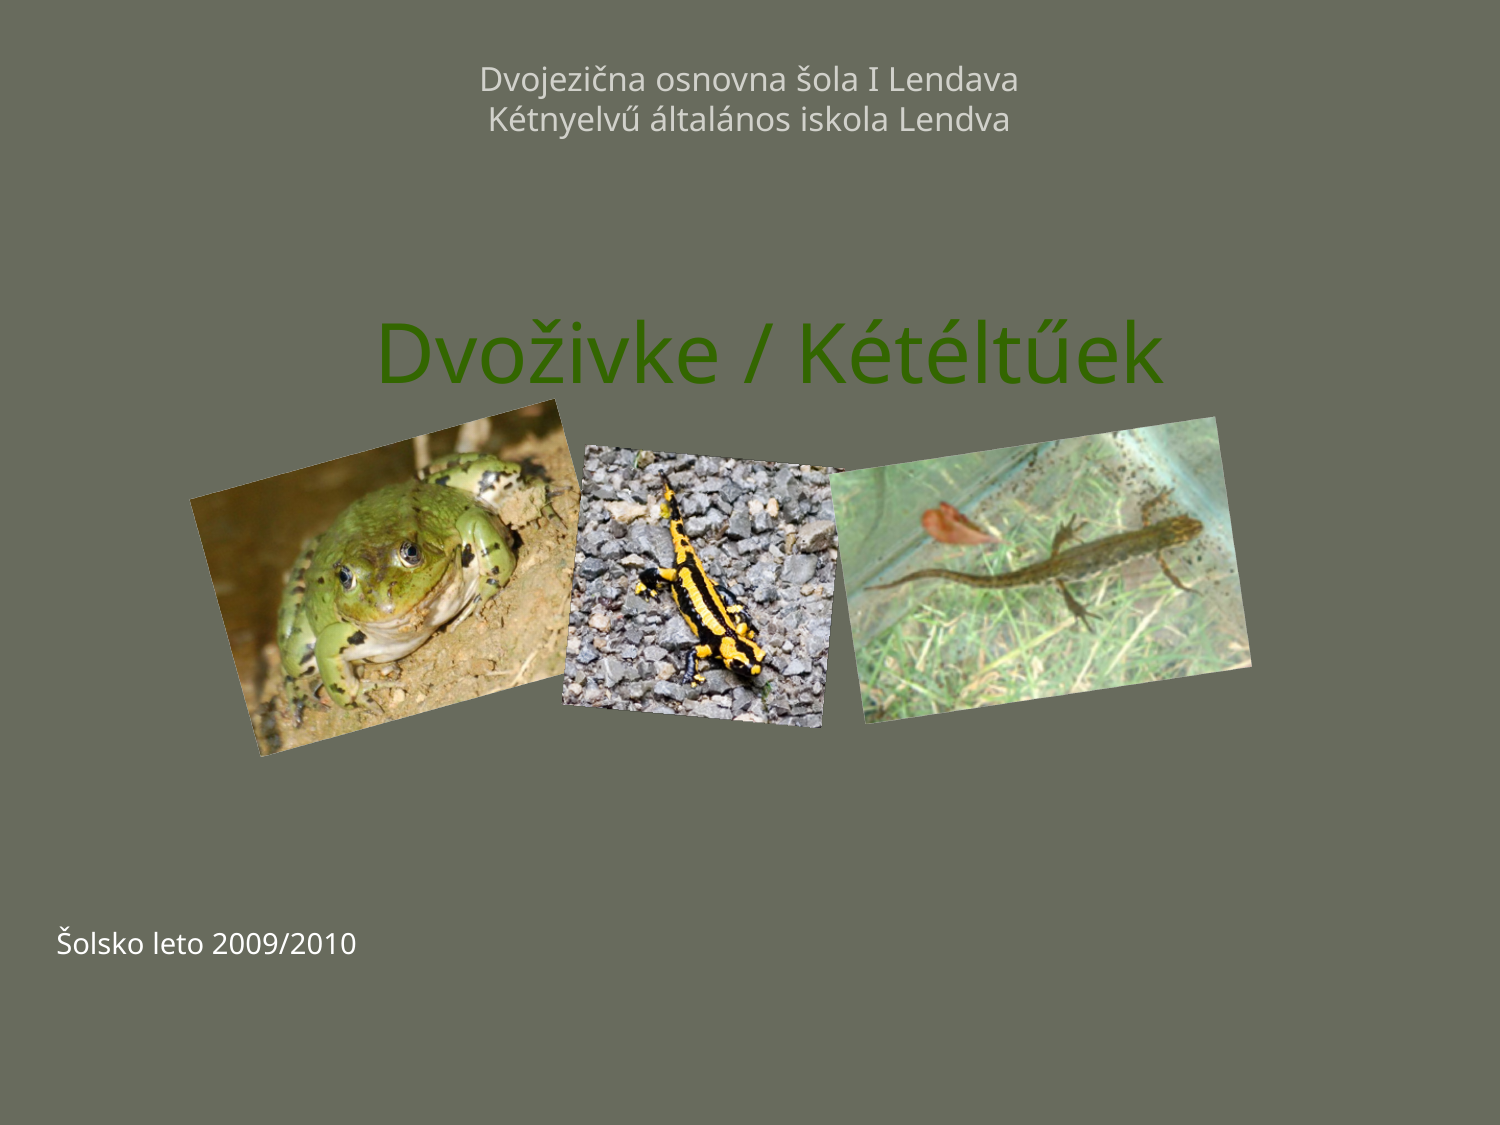

# Dvojezična osnovna šola I Lendava Kétnyelvű általános iskola Lendva
Dvoživke / Kétéltűek
Šolsko leto 2009/2010